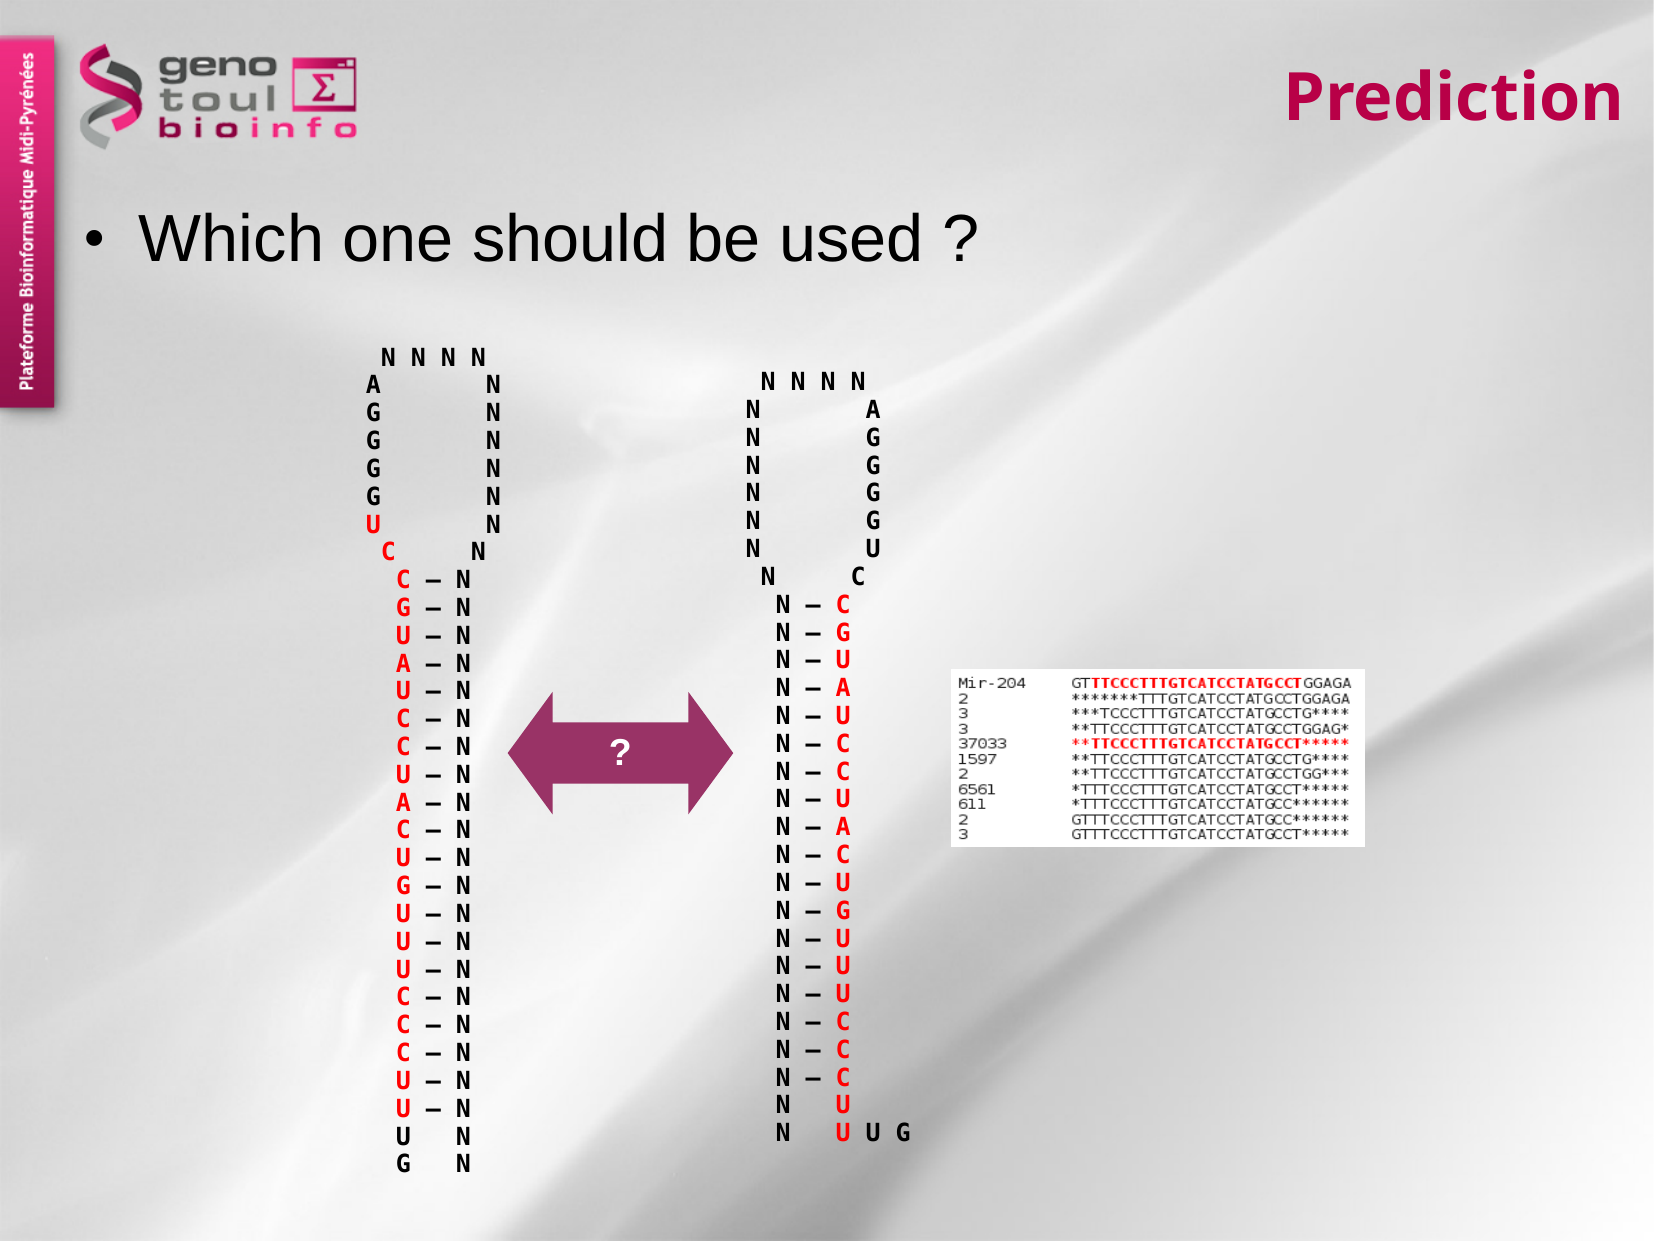

# Prediction
Which one should be used ?
 N N N N
A N
G N
G N
G N
G N
U N
 C N
 C – N
 G – N
 U – N
 A – N
 U – N
 C – N
 C – N
 U – N
 A – N
 C – N
 U – N
 G – N
 U – N
 U – N
 U – N
 C – N
 C – N
 C – N
 U – N
 U – N
 U N
 G N
 N N N N
N A
N G
N G
N G
N G
N U
 N C
 N – C
 N – G
 N – U
 N – A
 N – U
 N – C
 N – C
 N – U
 N – A
 N – C
 N – U
 N – G
 N – U
 N – U
 N – U
 N – C
 N – C
 N – C
 N U
 N U U G
?